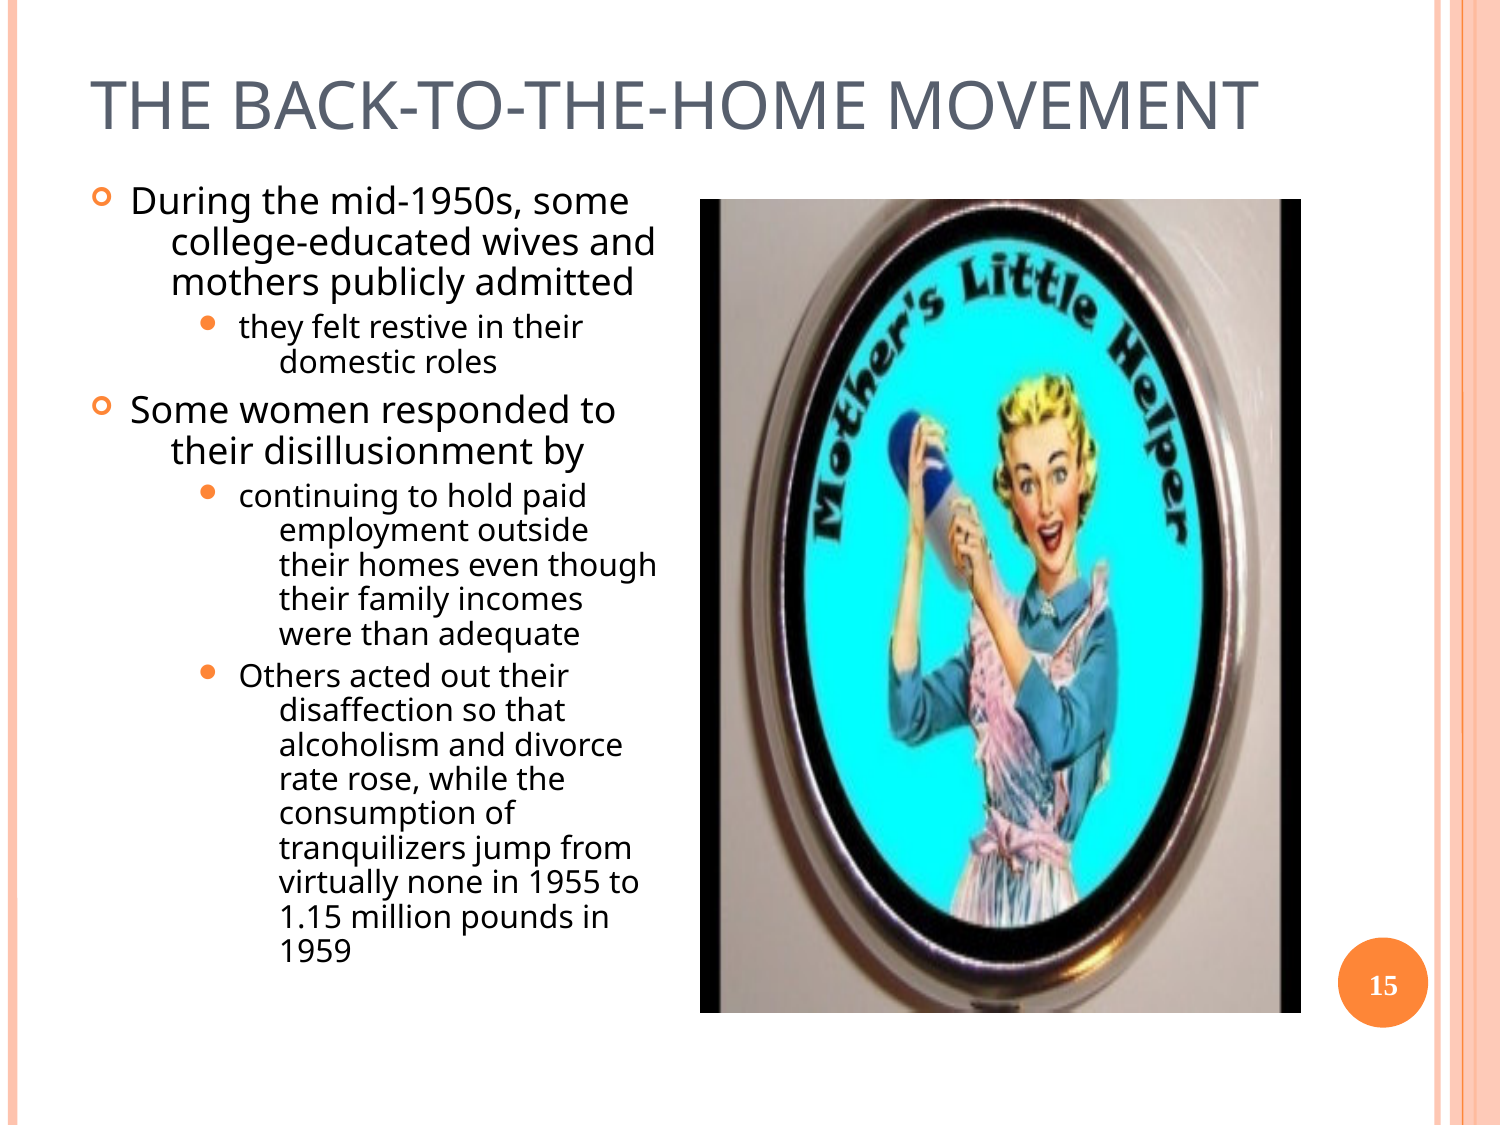

# The Back-to-the-Home Movement
During the mid-1950s, some college-educated wives and mothers publicly admitted
they felt restive in their domestic roles
Some women responded to their disillusionment by
continuing to hold paid employment outside their homes even though their family incomes were than adequate
Others acted out their disaffection so that alcoholism and divorce rate rose, while the consumption of tranquilizers jump from virtually none in 1955 to 1.15 million pounds in 1959